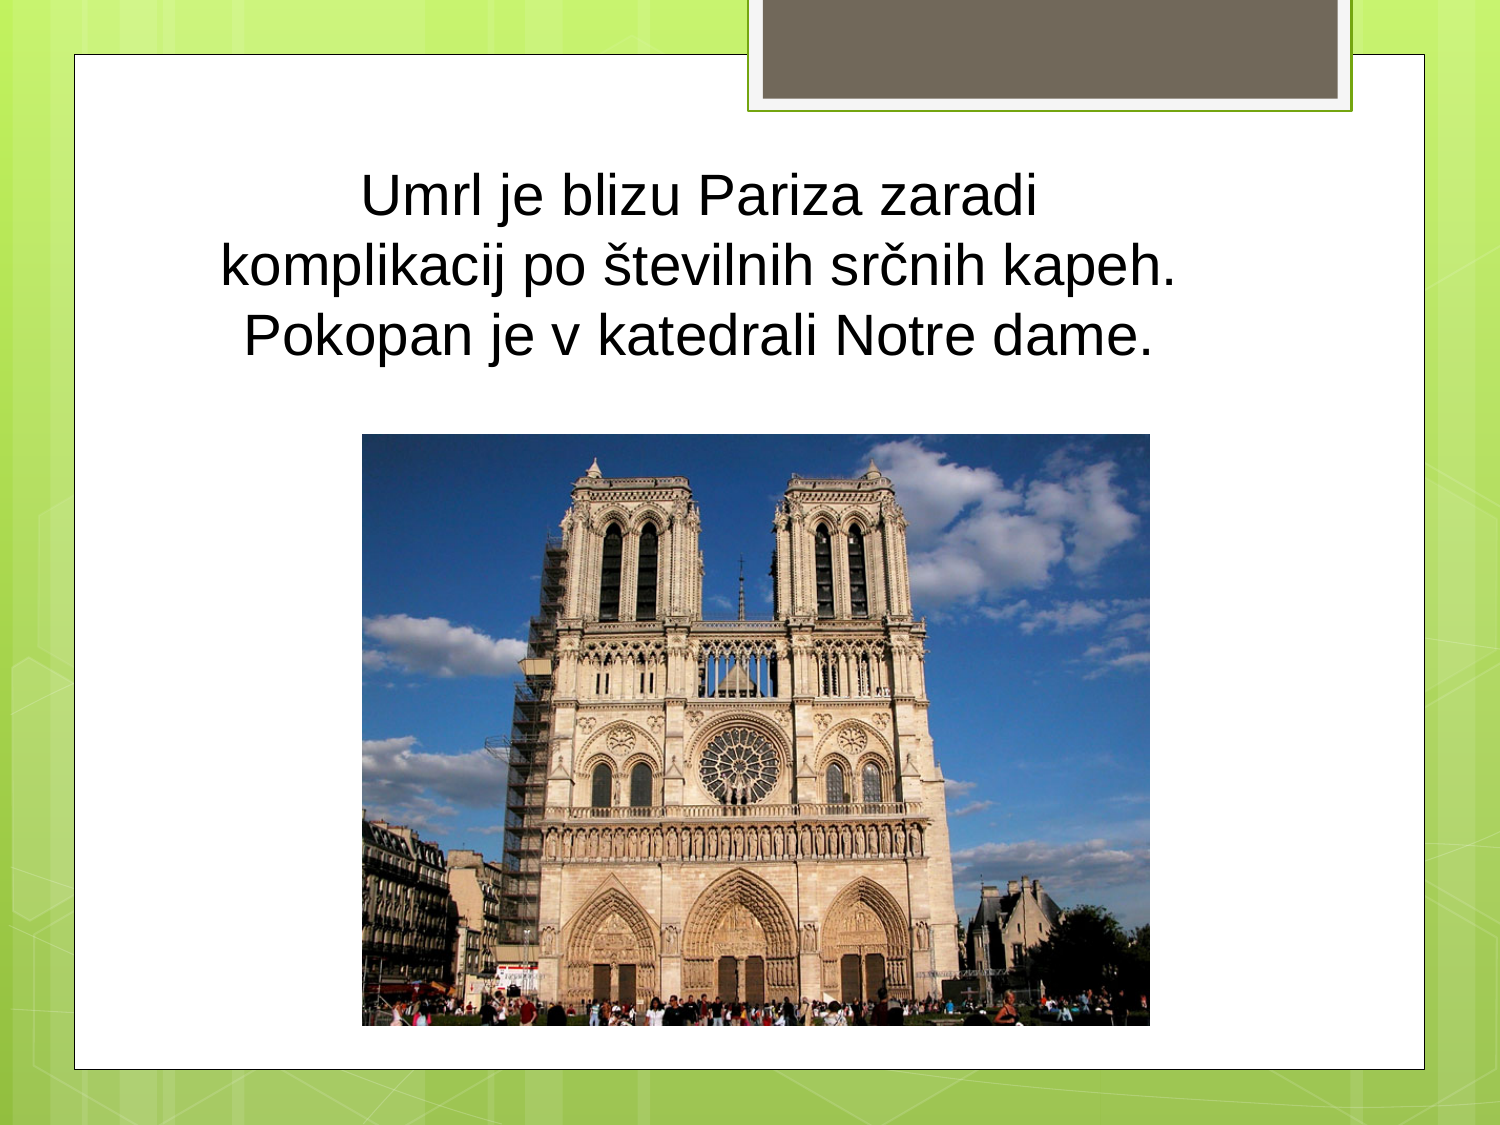

Umrl je blizu Pariza zaradi komplikacij po številnih srčnih kapeh. Pokopan je v katedrali Notre dame.